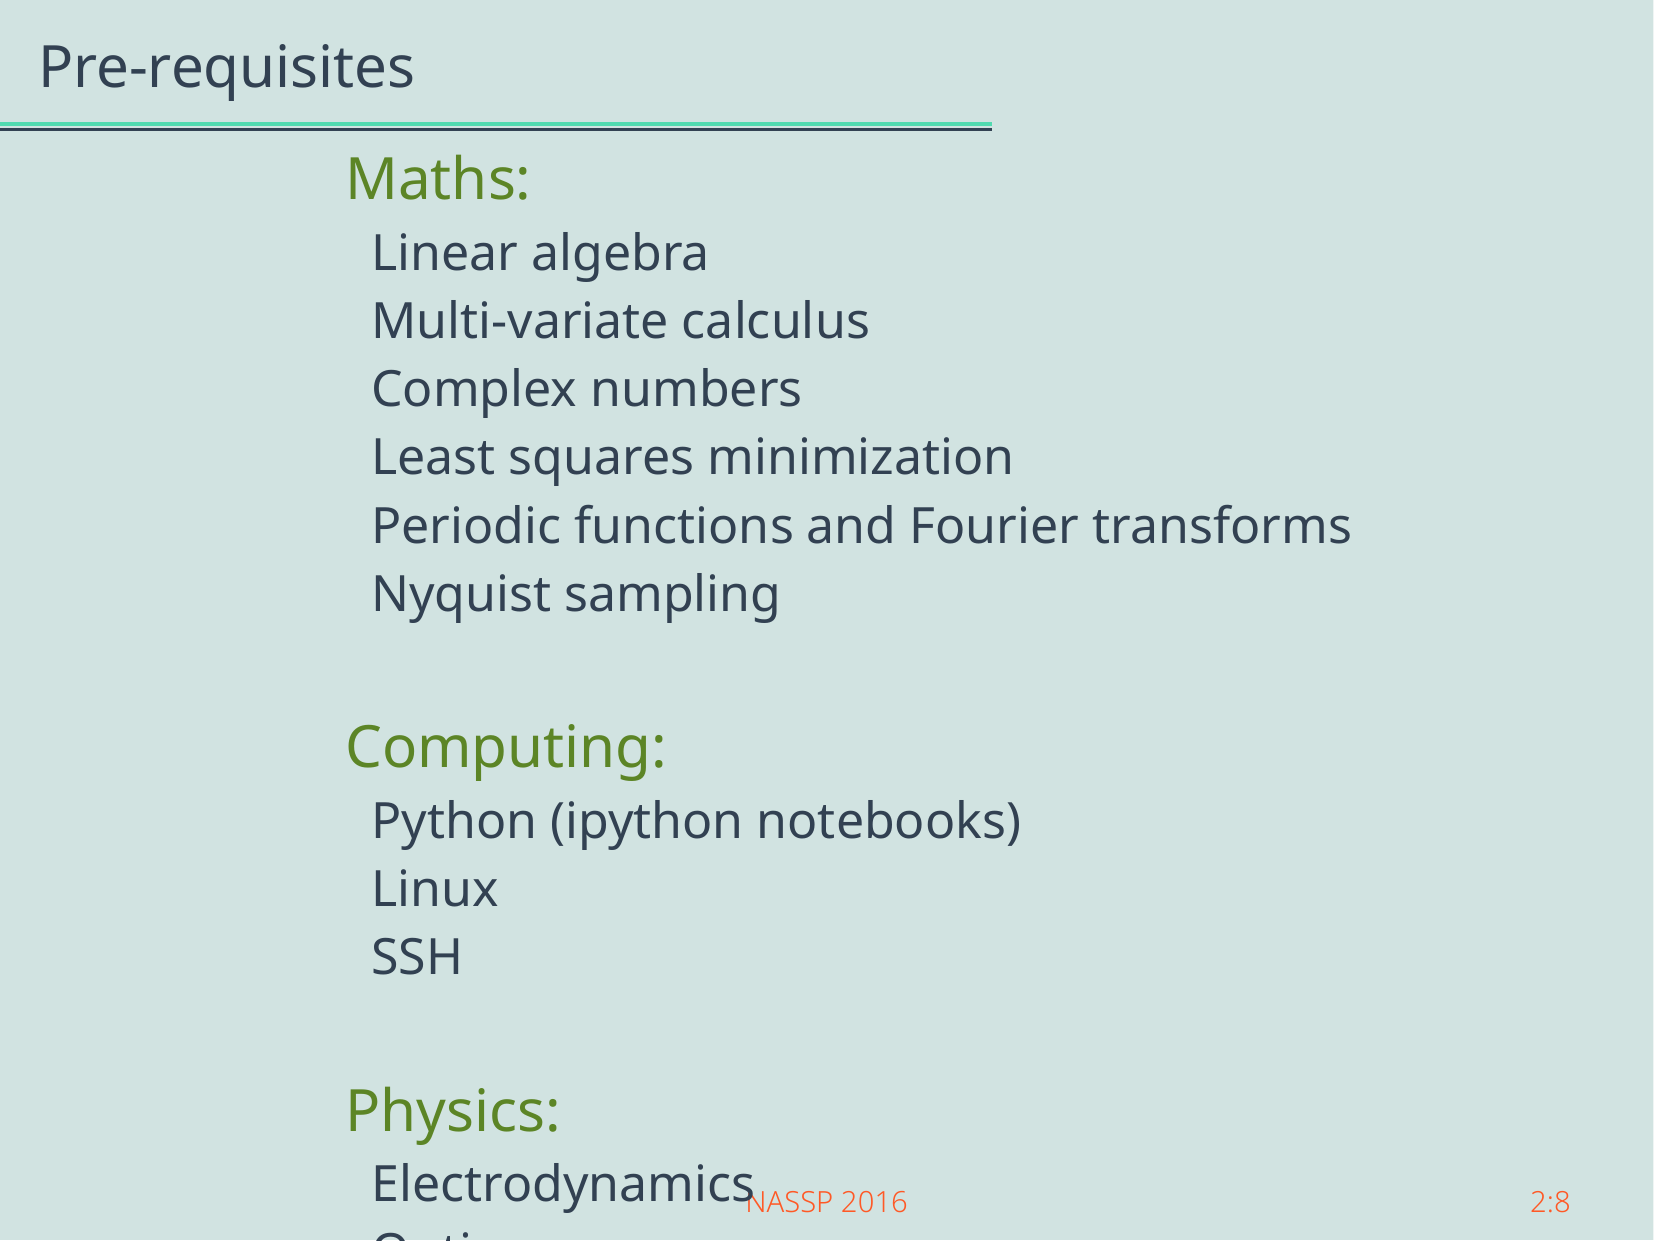

Pre-requisites
Maths:
 Linear algebra
 Multi-variate calculus
 Complex numbers
 Least squares minimization
 Periodic functions and Fourier transforms
 Nyquist sampling
Computing:
 Python (ipython notebooks)
 Linux
 SSH
Physics:
 Electrodynamics
 Optics
NASSP 2016
2